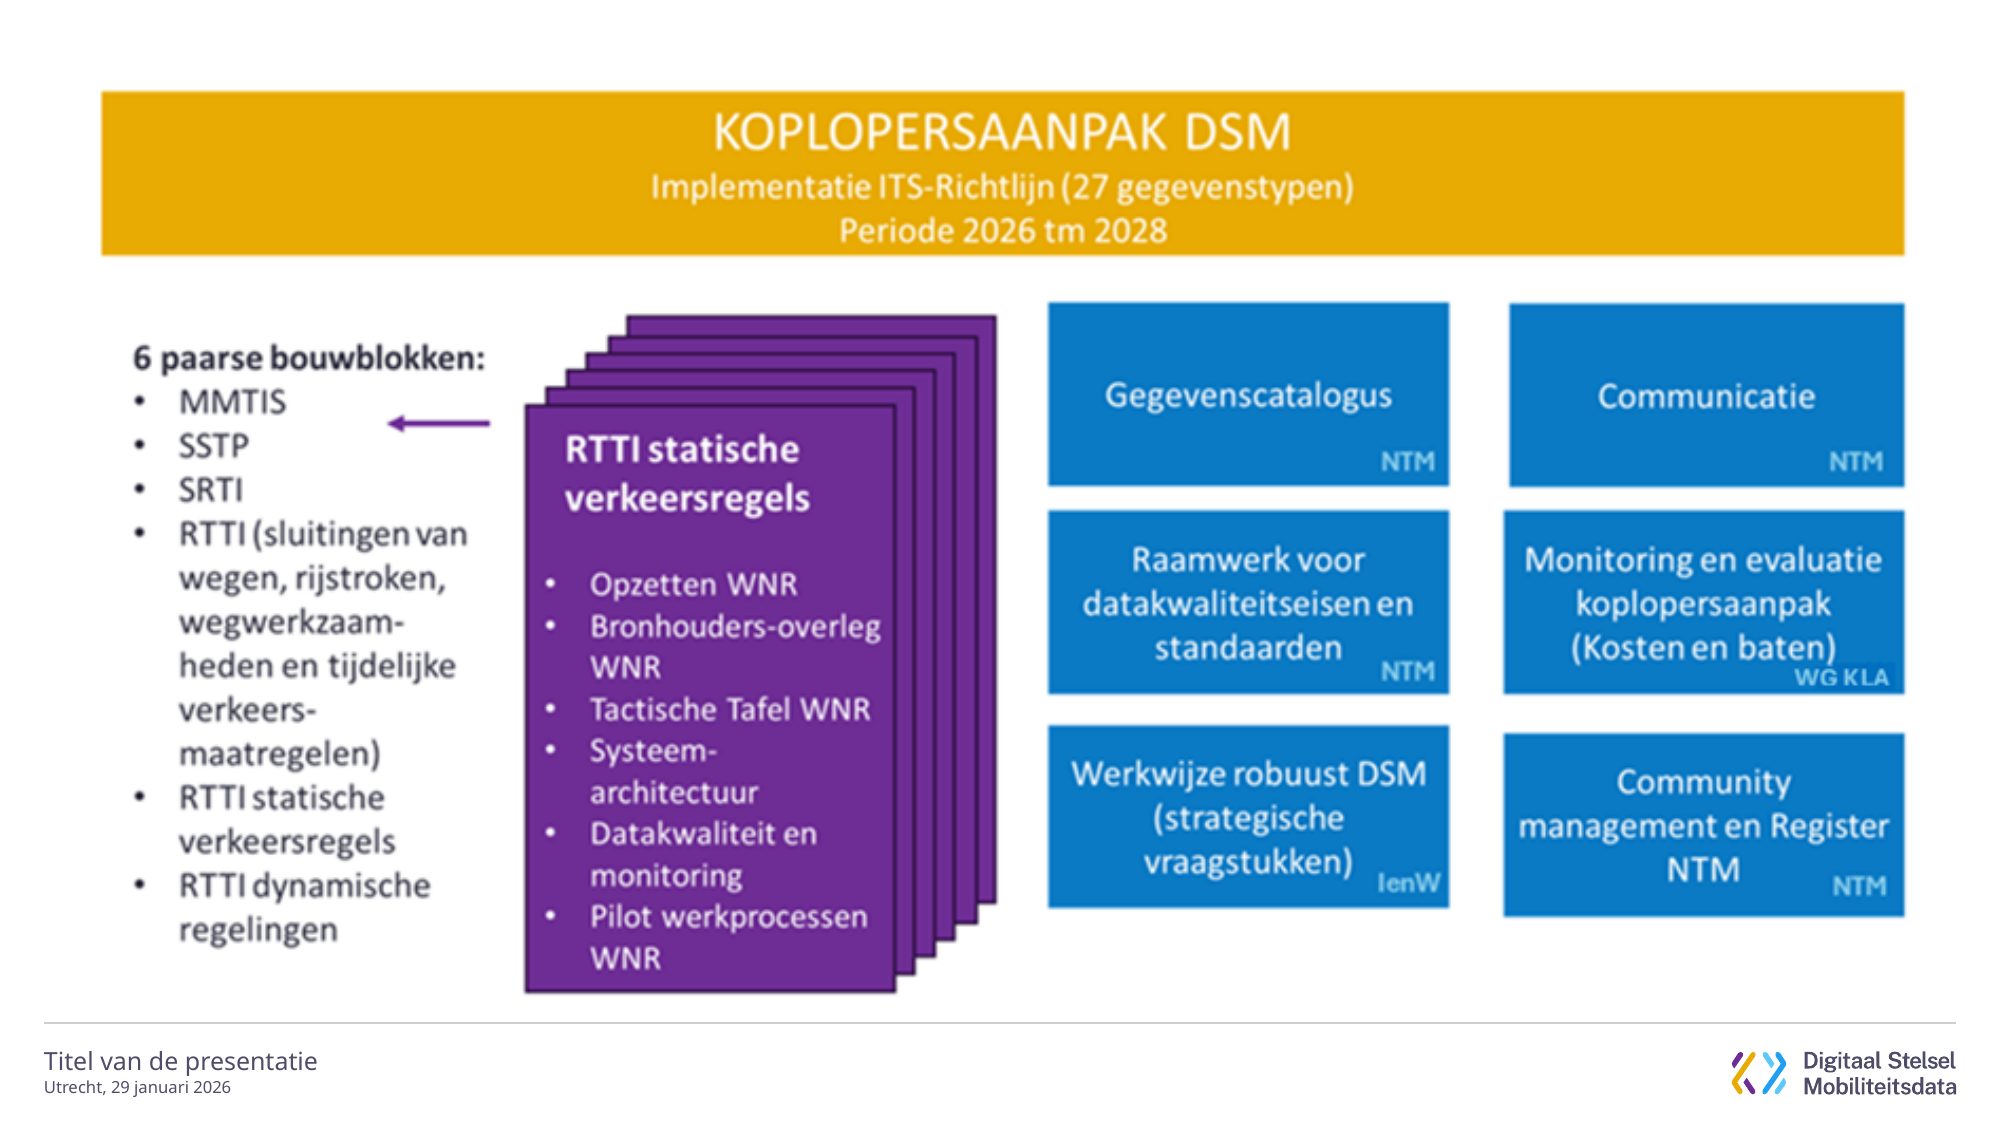

#
Titel van de presentatie
Utrecht, 29 januari 2026